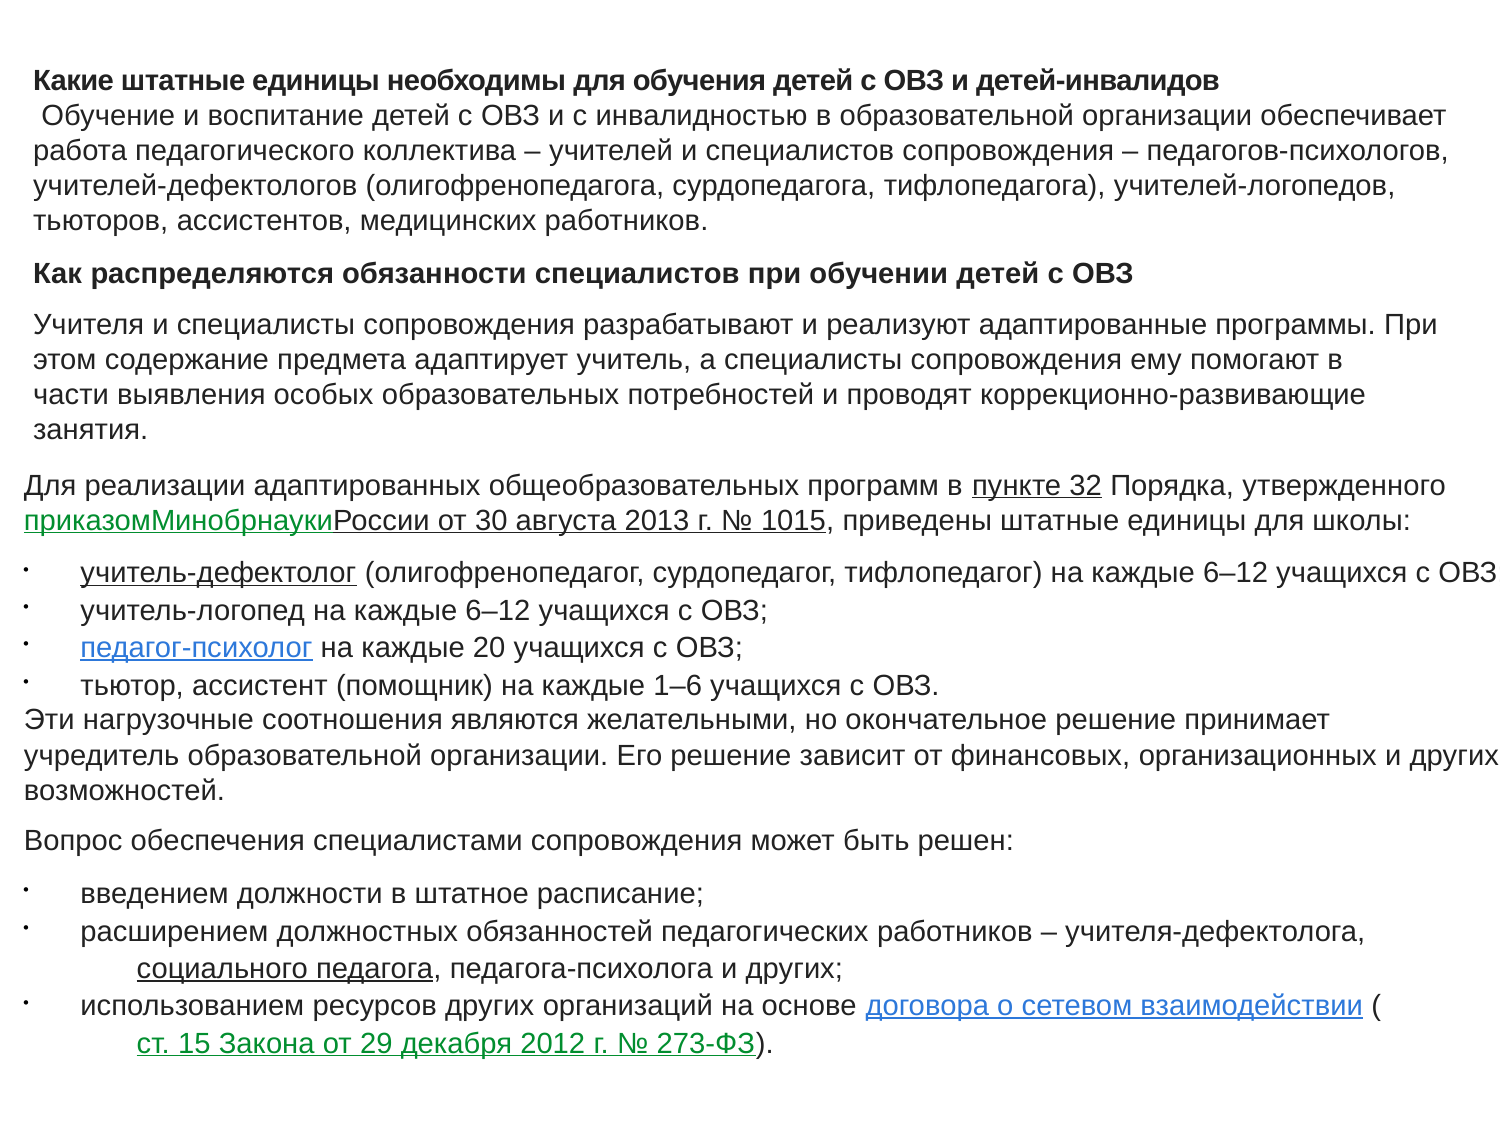

Какие штатные единицы необходимы для обучения детей с ОВЗ и детей-инвалидов
 Обучение и воспитание детей с ОВЗ и с инвалидностью в образовательной организации обеспечивает работа педагогического коллектива – учителей и специалистов сопровождения – педагогов-психологов, учителей-дефектологов (олигофренопедагога, сурдопедагога, тифлопедагога), учителей-логопедов, тьюторов, ассистентов, медицинских работников.
Как распределяются обязанности специалистов при обучении детей с ОВЗ
Учителя и специалисты сопровождения разрабатывают и реализуют адаптированные программы. При этом содержание предмета адаптирует учитель, а специалисты сопровождения ему помогают в части выявления особых образовательных потребностей и проводят коррекционно-развивающие занятия.
Для реализации адаптированных общеобразовательных программ в пункте 32 Порядка, утвержденного приказомМинобрнаукиРоссии от 30 августа 2013 г. № 1015, приведены штатные единицы для школы:
учитель-дефектолог (олигофренопедагог, сурдопедагог, тифлопедагог) на каждые 6–12 учащихся с ОВЗ;
учитель-логопед на каждые 6–12 учащихся с ОВЗ;
педагог-психолог на каждые 20 учащихся с ОВЗ;
тьютор, ассистент (помощник) на каждые 1–6 учащихся с ОВЗ.
Эти нагрузочные соотношения являются желательными, но окончательное решение принимает учредитель образовательной организации. Его решение зависит от финансовых, организационных и других возможностей.
Вопрос обеспечения специалистами сопровождения может быть решен:
введением должности в штатное расписание;
расширением должностных обязанностей педагогических работников – учителя-дефектолога, социального педагога, педагога-психолога и других;
использованием ресурсов других организаций на основе договора о сетевом взаимодействии (ст. 15 Закона от 29 декабря 2012 г. № 273-ФЗ).